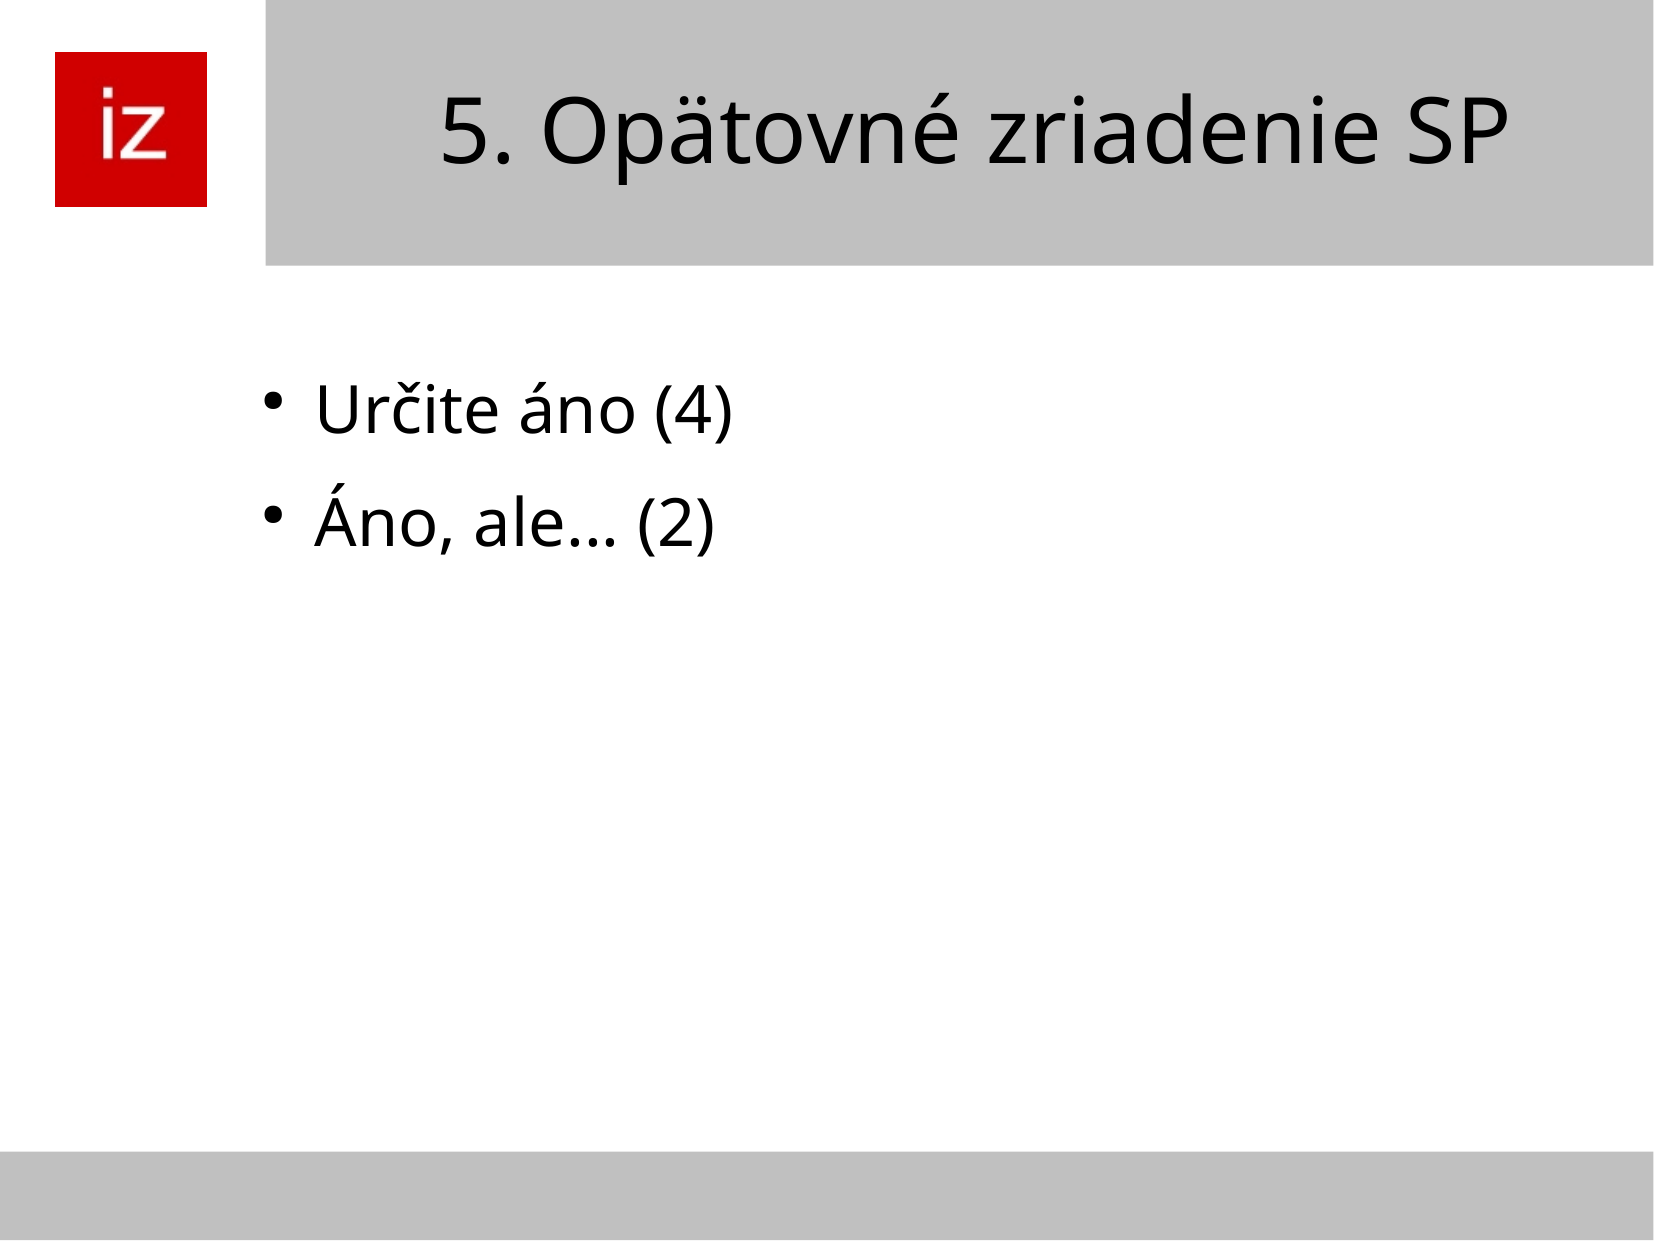

# 5. Opätovné zriadenie SP
Určite áno (4)
Áno, ale... (2)